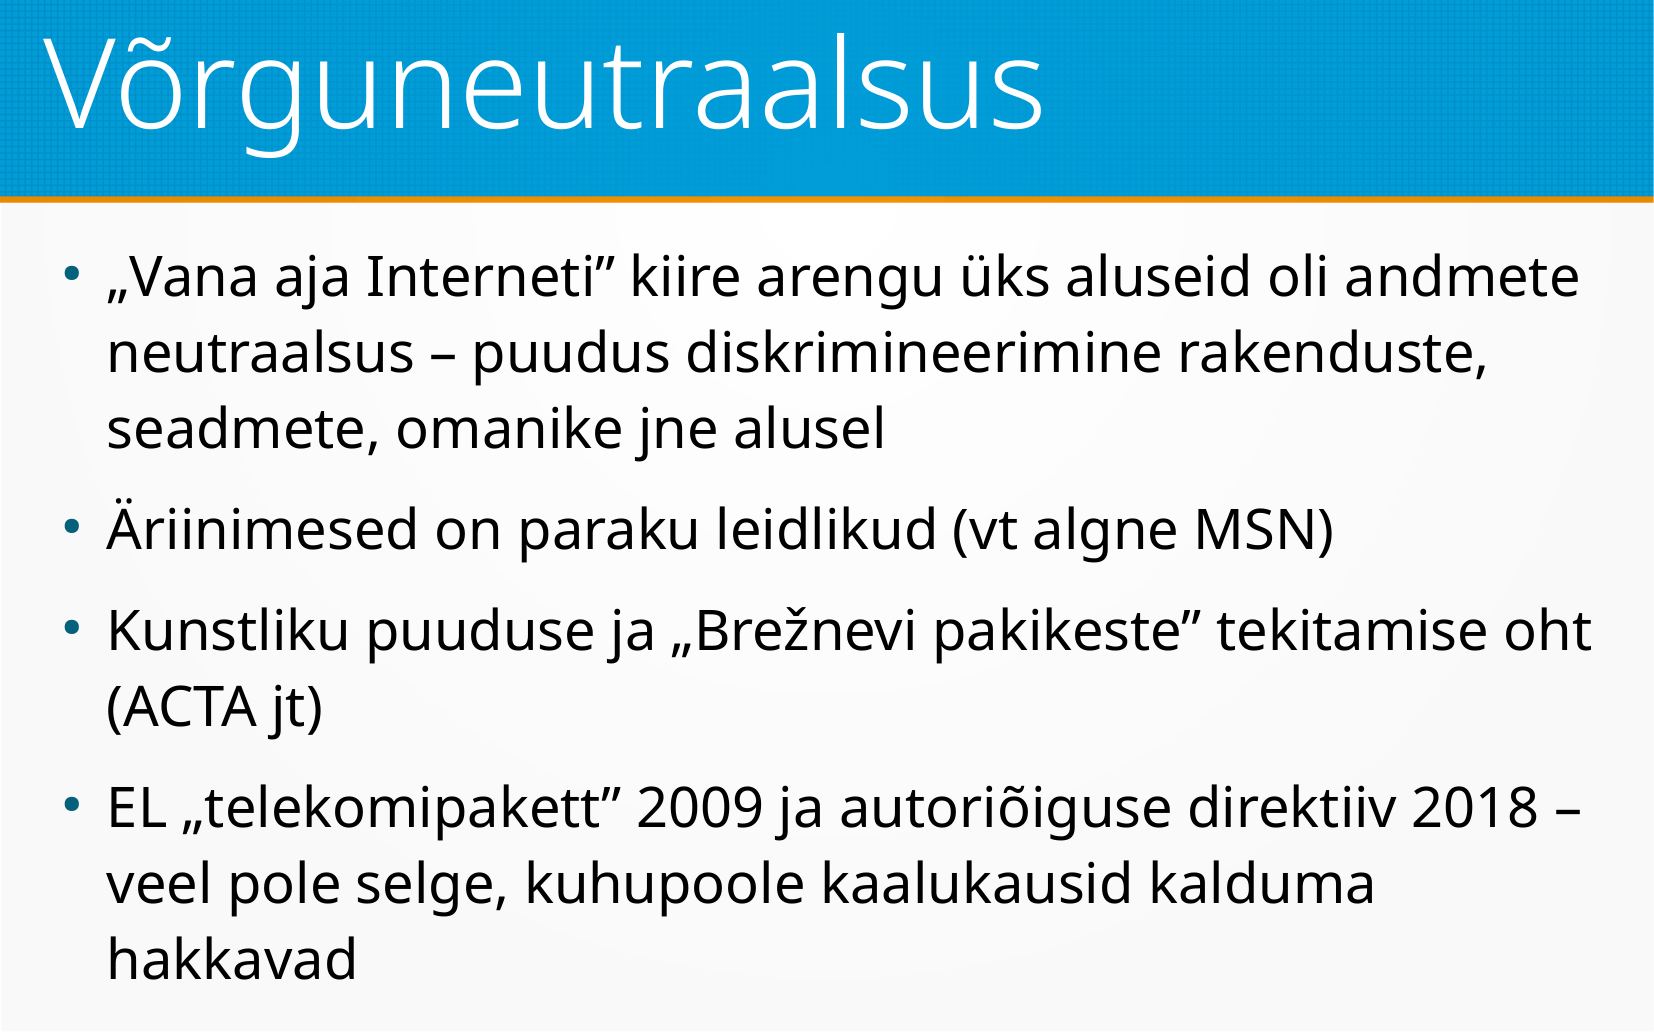

# Võrguneutraalsus
„Vana aja Interneti” kiire arengu üks aluseid oli andmete neutraalsus – puudus diskrimineerimine rakenduste, seadmete, omanike jne alusel
Äriinimesed on paraku leidlikud (vt algne MSN)
Kunstliku puuduse ja „Brežnevi pakikeste” tekitamise oht (ACTA jt)
EL „telekomipakett” 2009 ja autoriõiguse direktiiv 2018 – veel pole selge, kuhupoole kaalukausid kalduma hakkavad